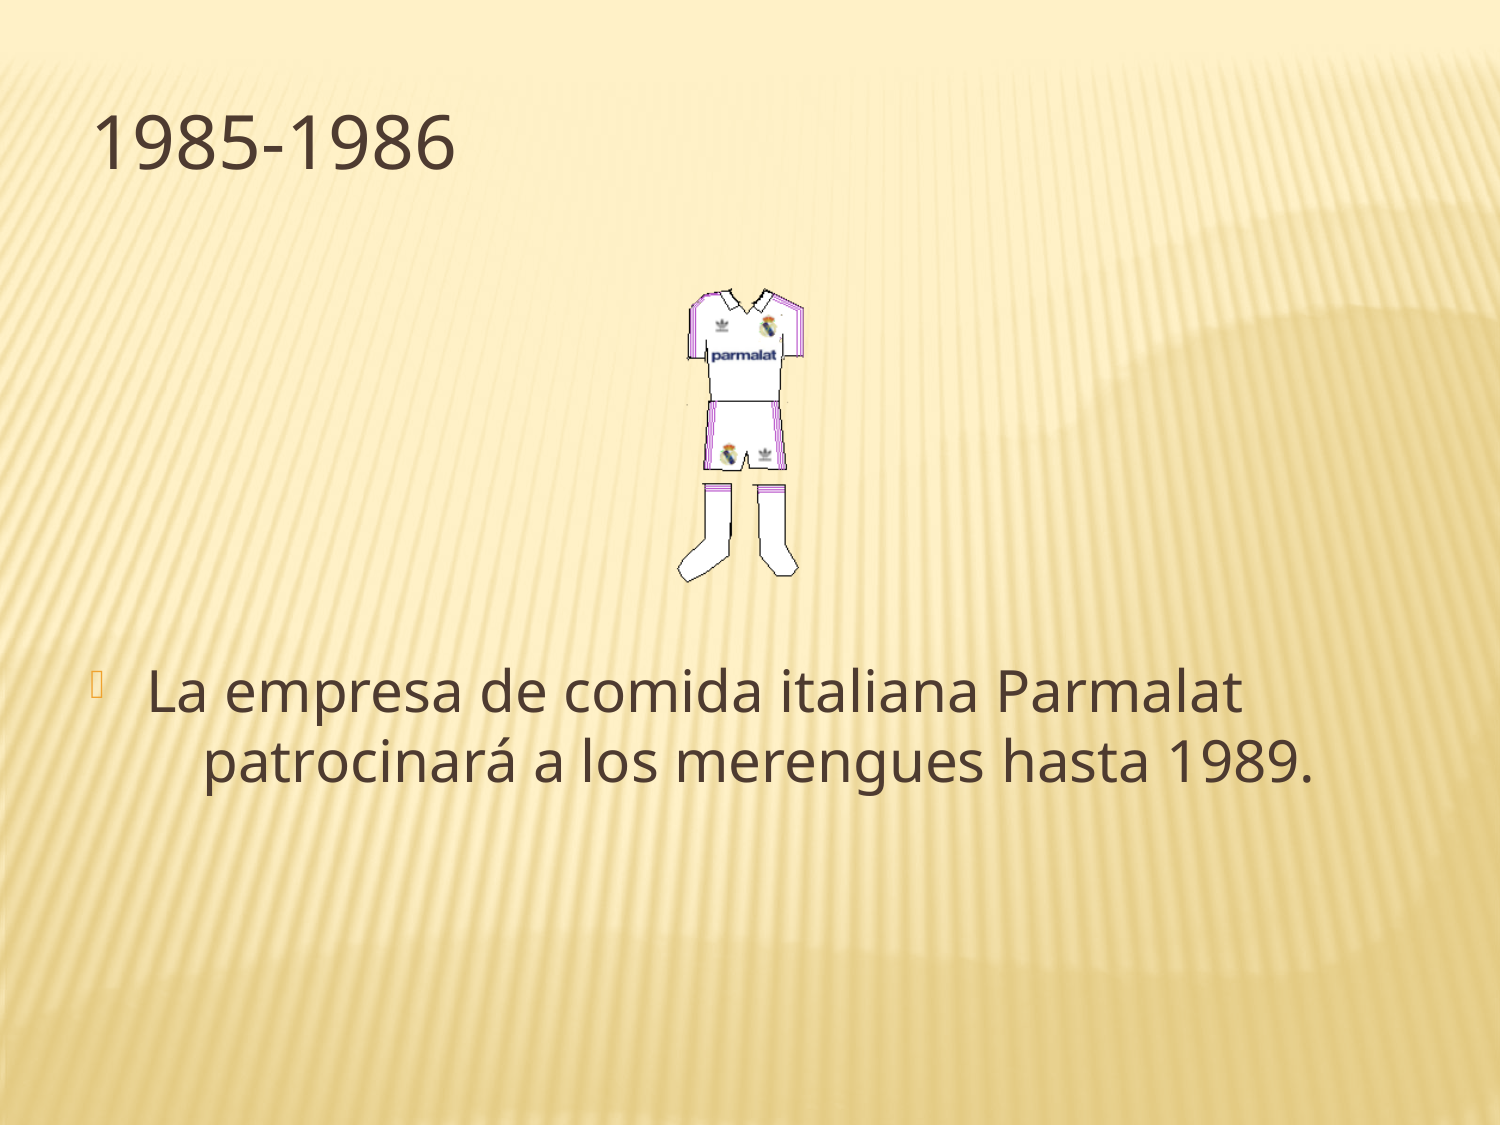

# 1985-1986
La empresa de comida italiana Parmalat patrocinará a los merengues hasta 1989.